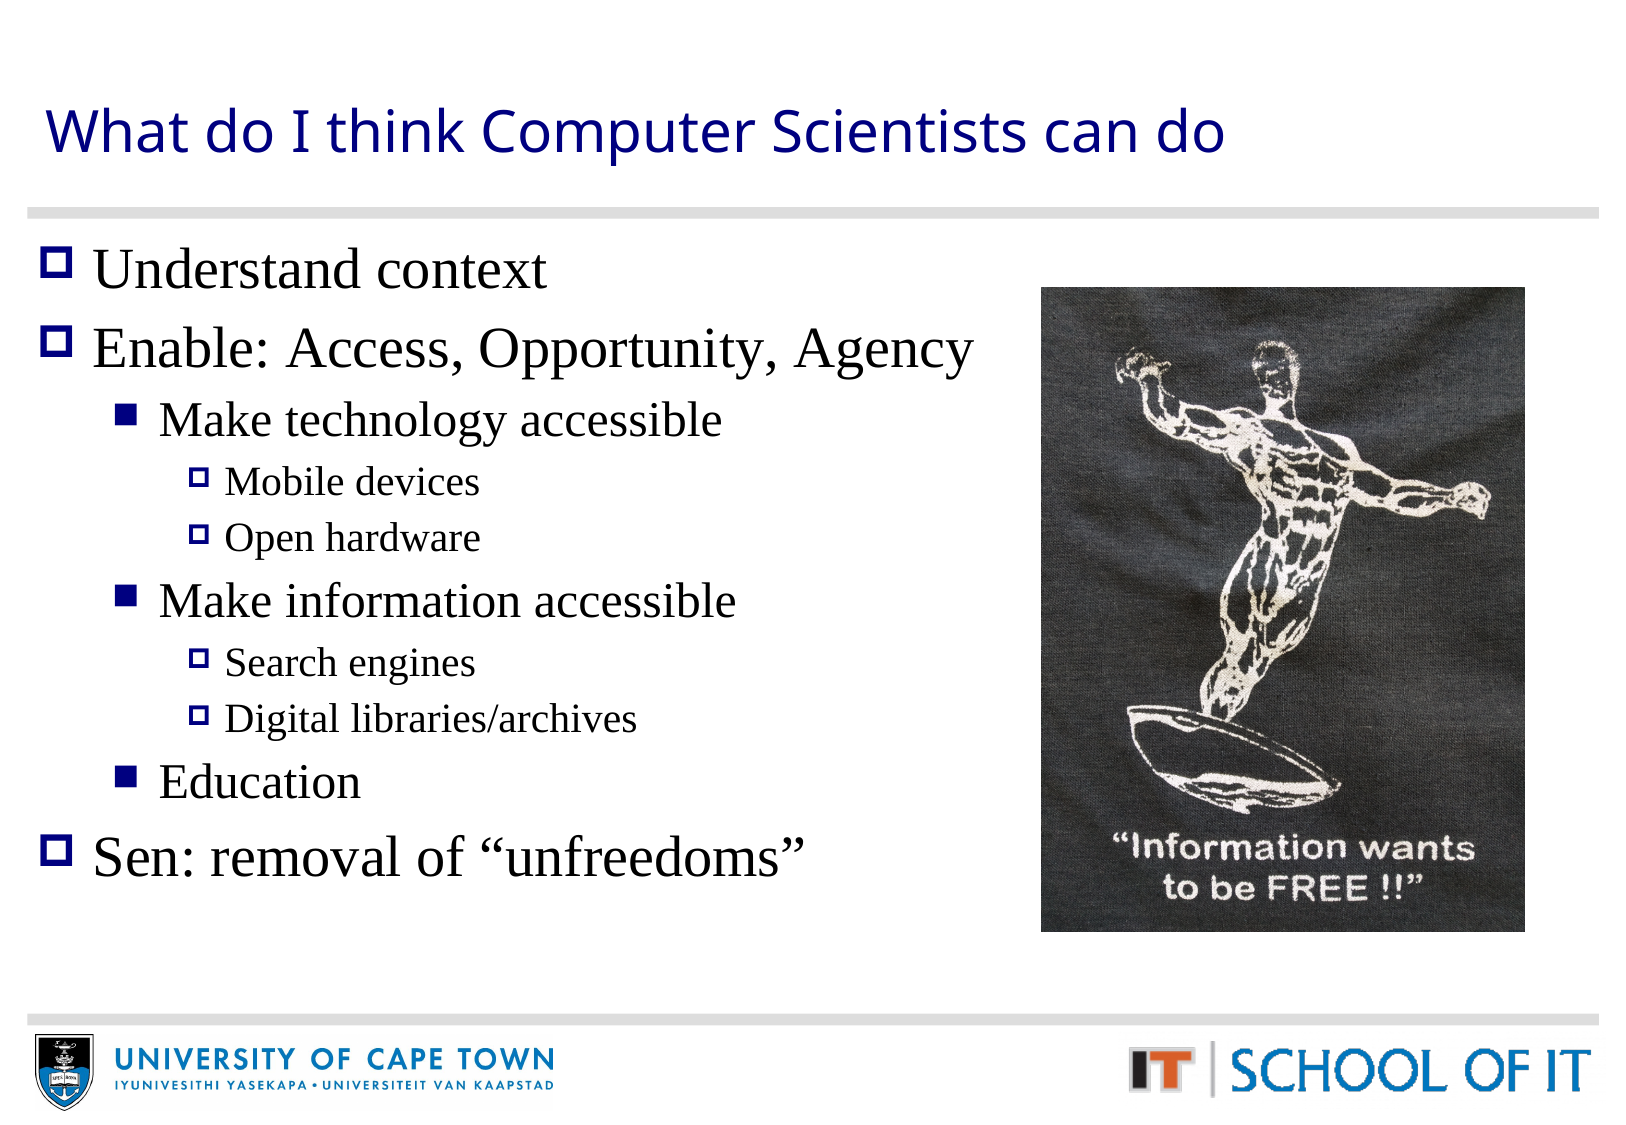

# What do I think Computer Scientists can do
Understand context
Enable: Access, Opportunity, Agency
Make technology accessible
Mobile devices
Open hardware
Make information accessible
Search engines
Digital libraries/archives
Education
Sen: removal of “unfreedoms”